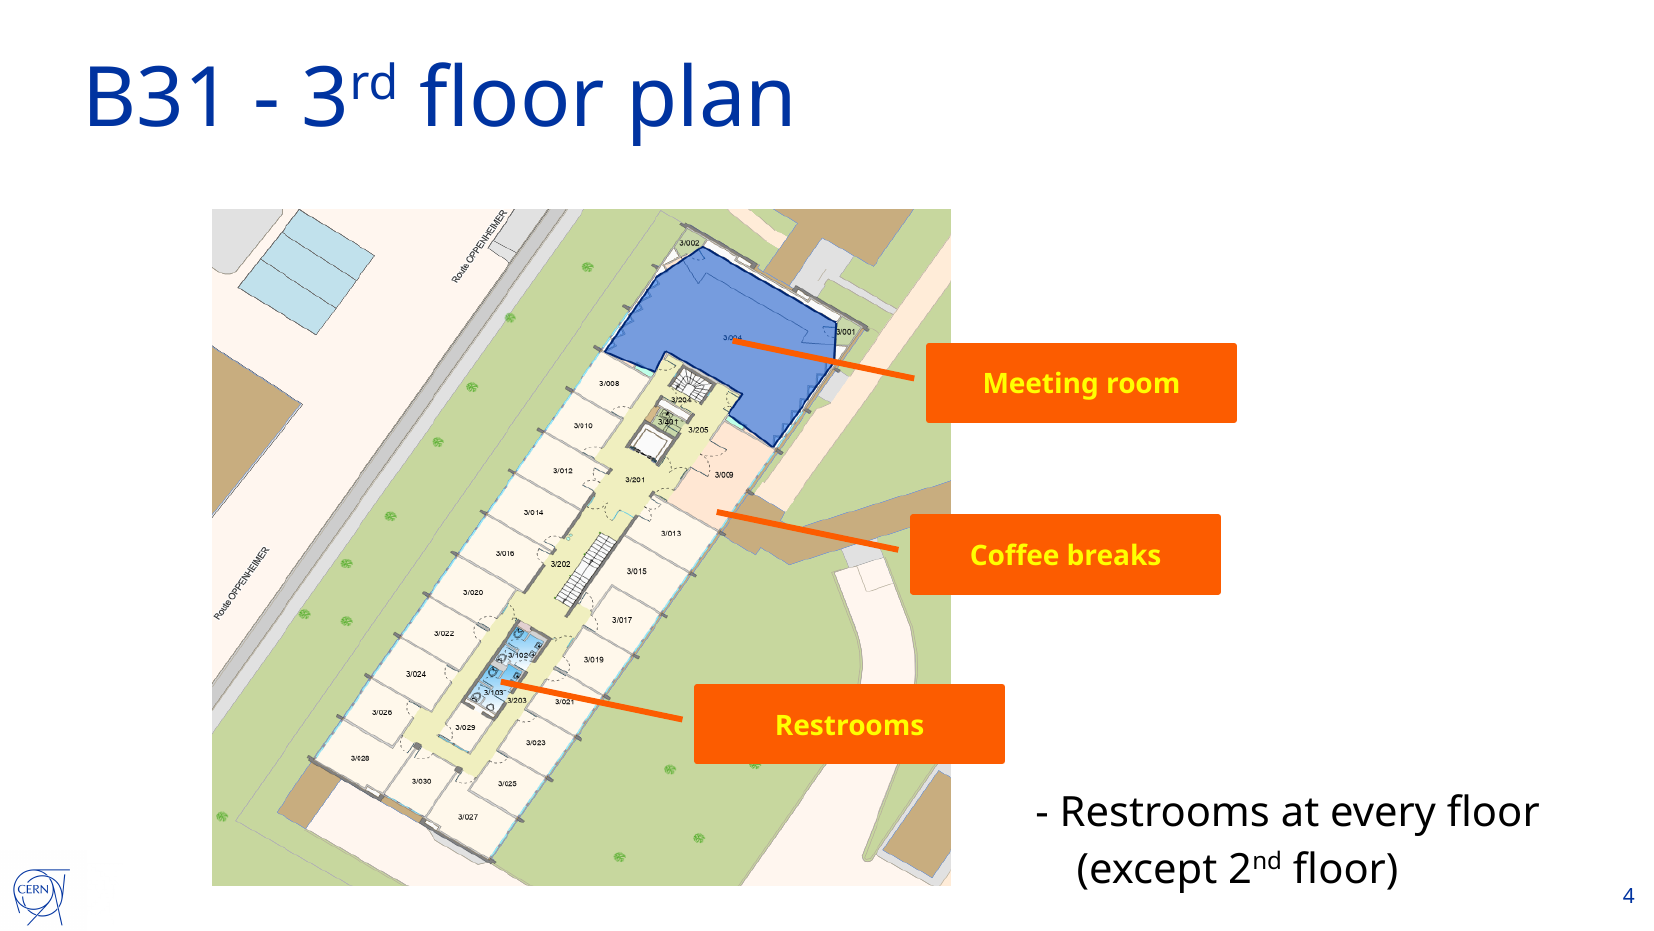

# B31 - 3rd floor plan
Meeting room
Coffee breaks
Restrooms
- Restrooms at every floor (except 2nd floor)